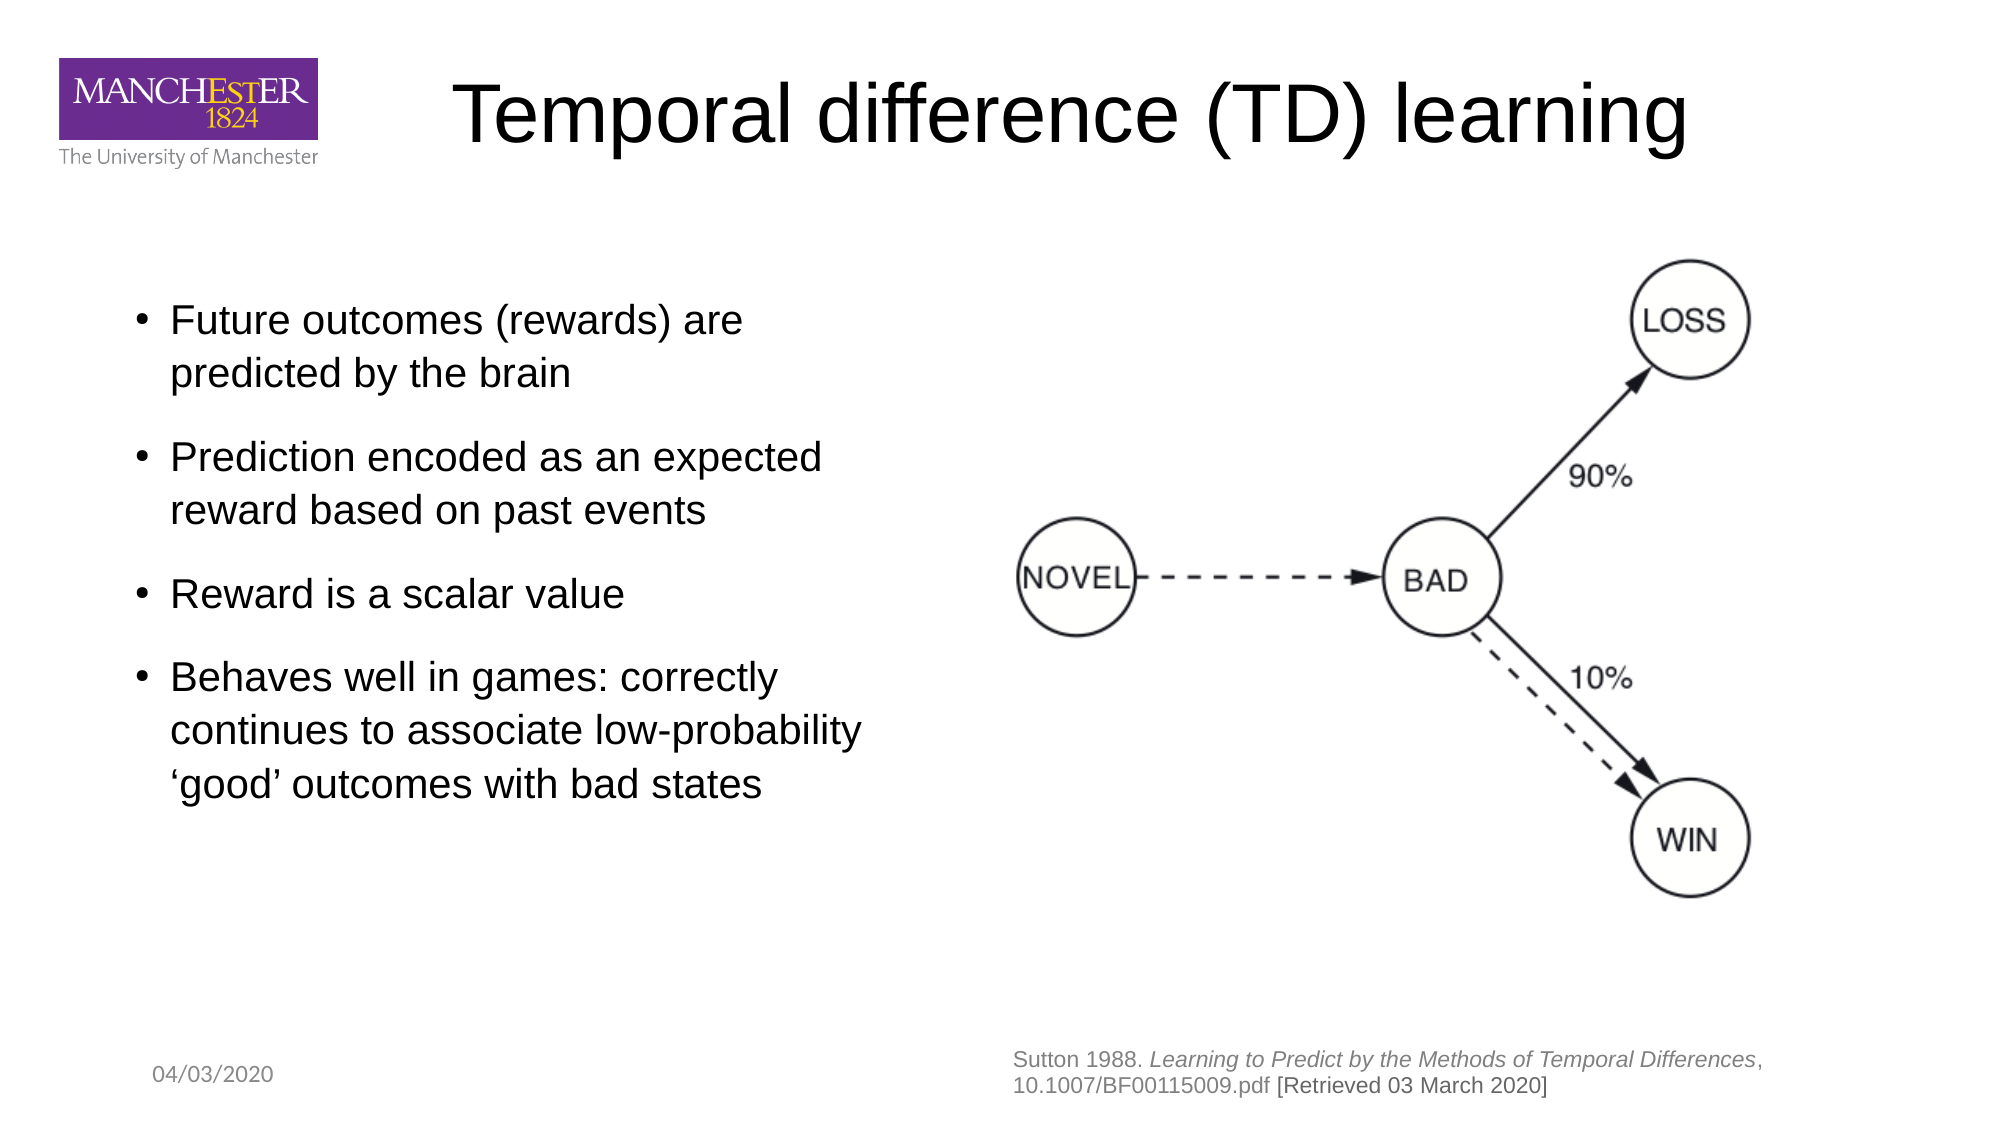

# Temporal difference (TD) learning
Future outcomes (rewards) are predicted by the brain
Prediction encoded as an expected reward based on past events
Reward is a scalar value
Behaves well in games: correctly continues to associate low-probability ‘good’ outcomes with bad states
Sutton 1988. Learning to Predict by the Methods of Temporal Differences, 10.1007/BF00115009.pdf [Retrieved 03 March 2020]
04/03/2020